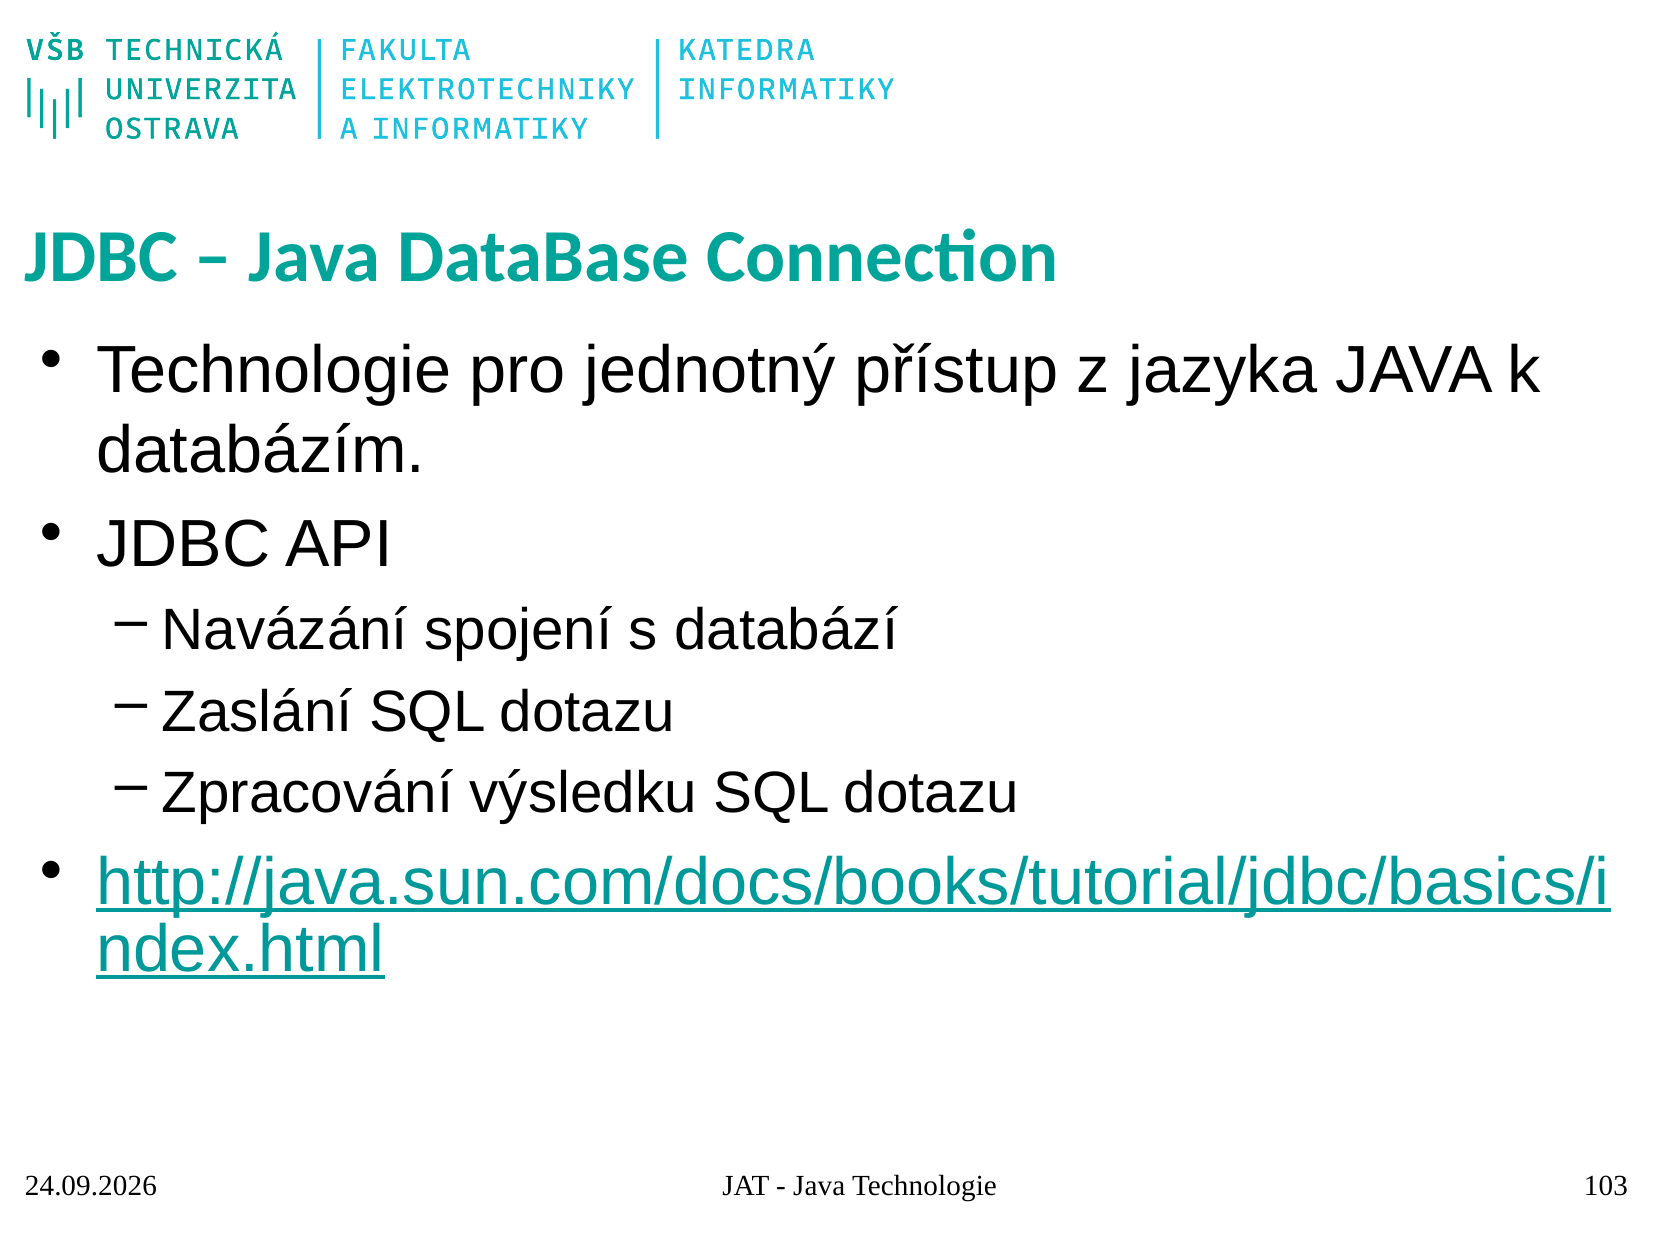

JDBC – Java DataBase Connection
# Technologie pro jednotný přístup z jazyka JAVA k databázím.
JDBC API
Navázání spojení s databází
Zaslání SQL dotazu
Zpracování výsledku SQL dotazu
http://java.sun.com/docs/books/tutorial/jdbc/basics/index.html
JAT - Java Technologie
103